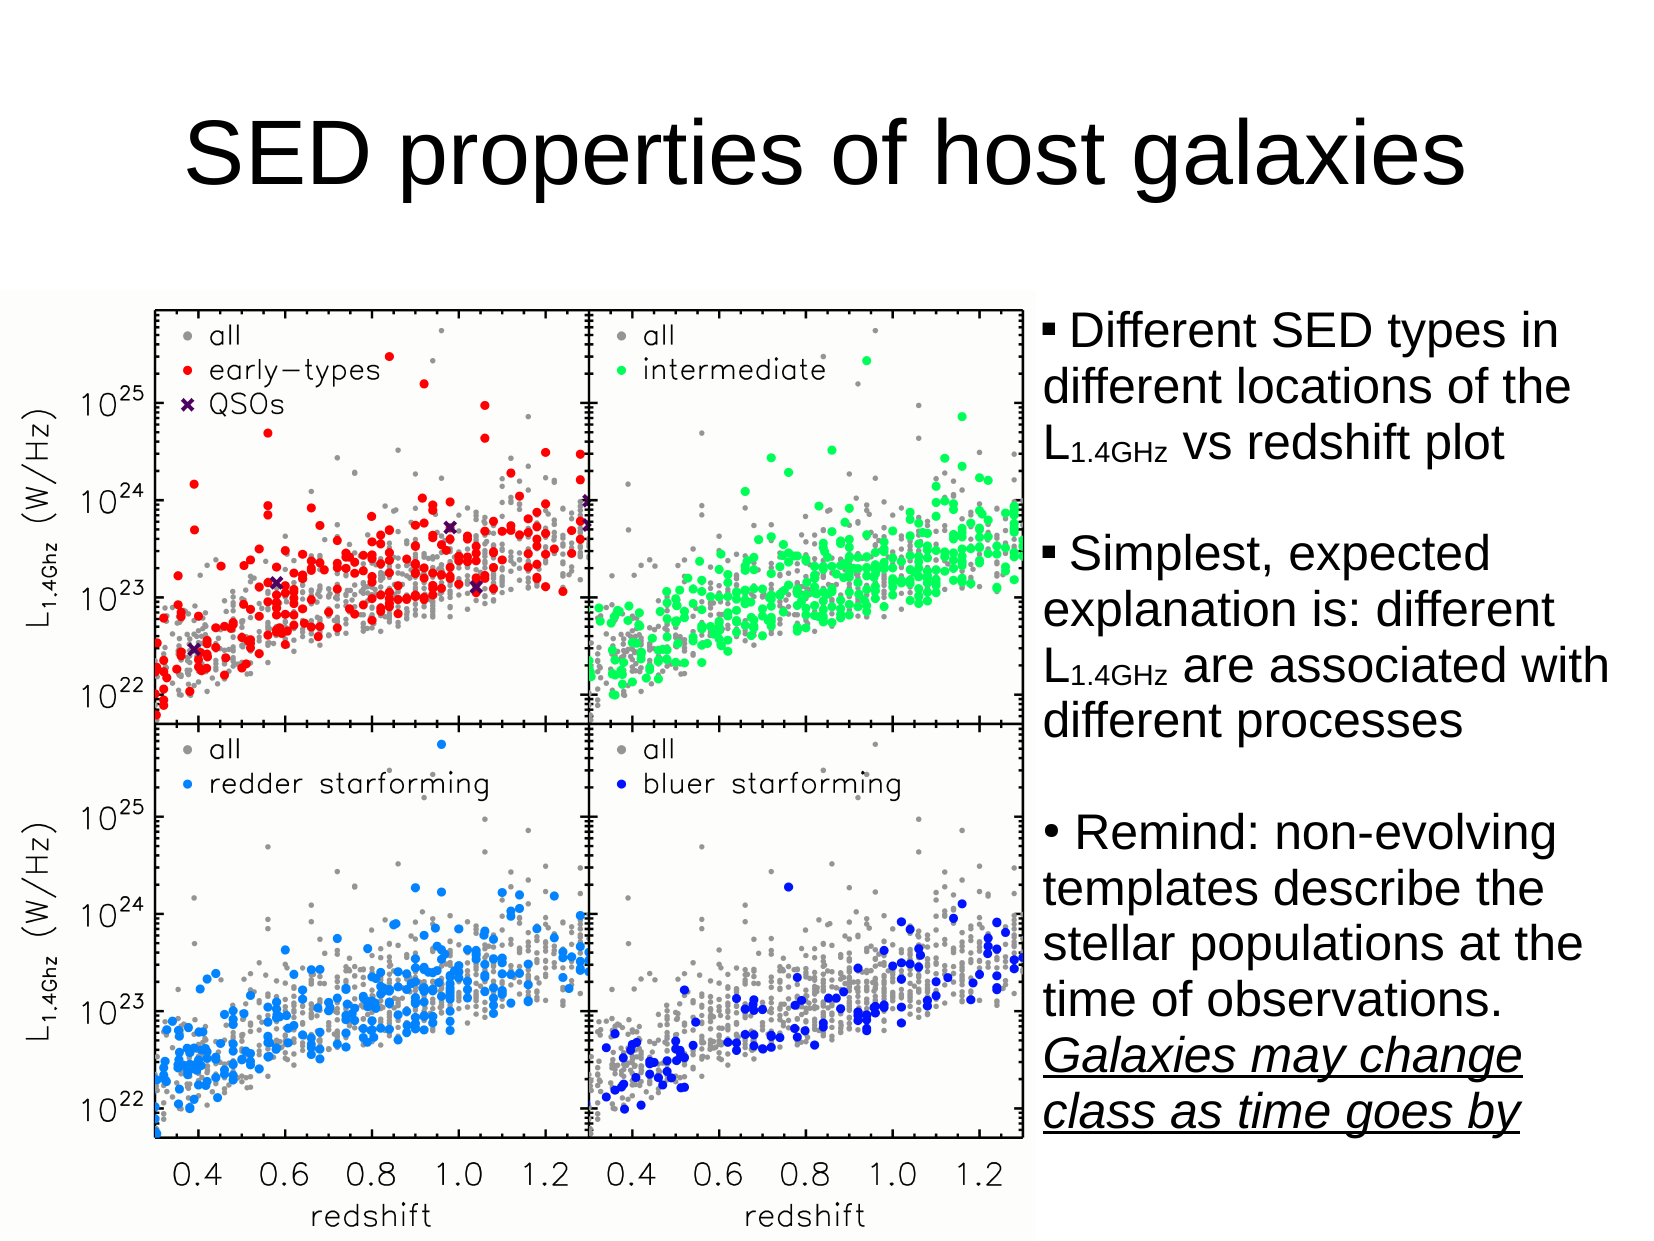

# SED properties of host galaxies
 Different SED types in different locations of the L1.4GHz vs redshift plot
 Simplest, expected explanation is: different L1.4GHz are associated with different processes
 Remind: non-evolving templates describe the stellar populations at the time of observations. Galaxies may change class as time goes by